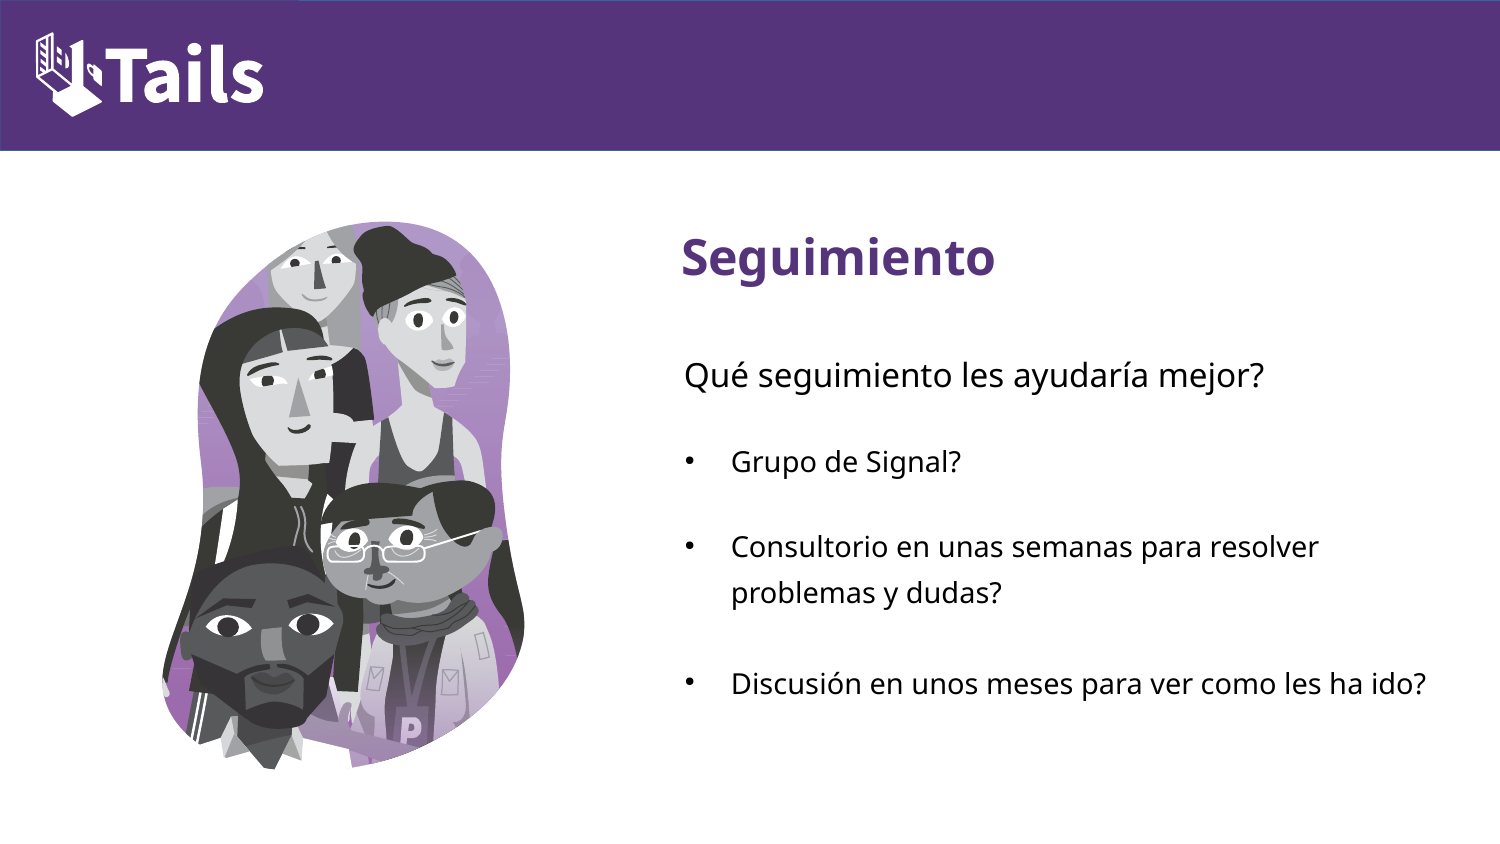

# Seguimiento
Qué seguimiento les ayudaría mejor?
Grupo de Signal?
Consultorio en unas semanas para resolver problemas y dudas?
Discusión en unos meses para ver como les ha ido?